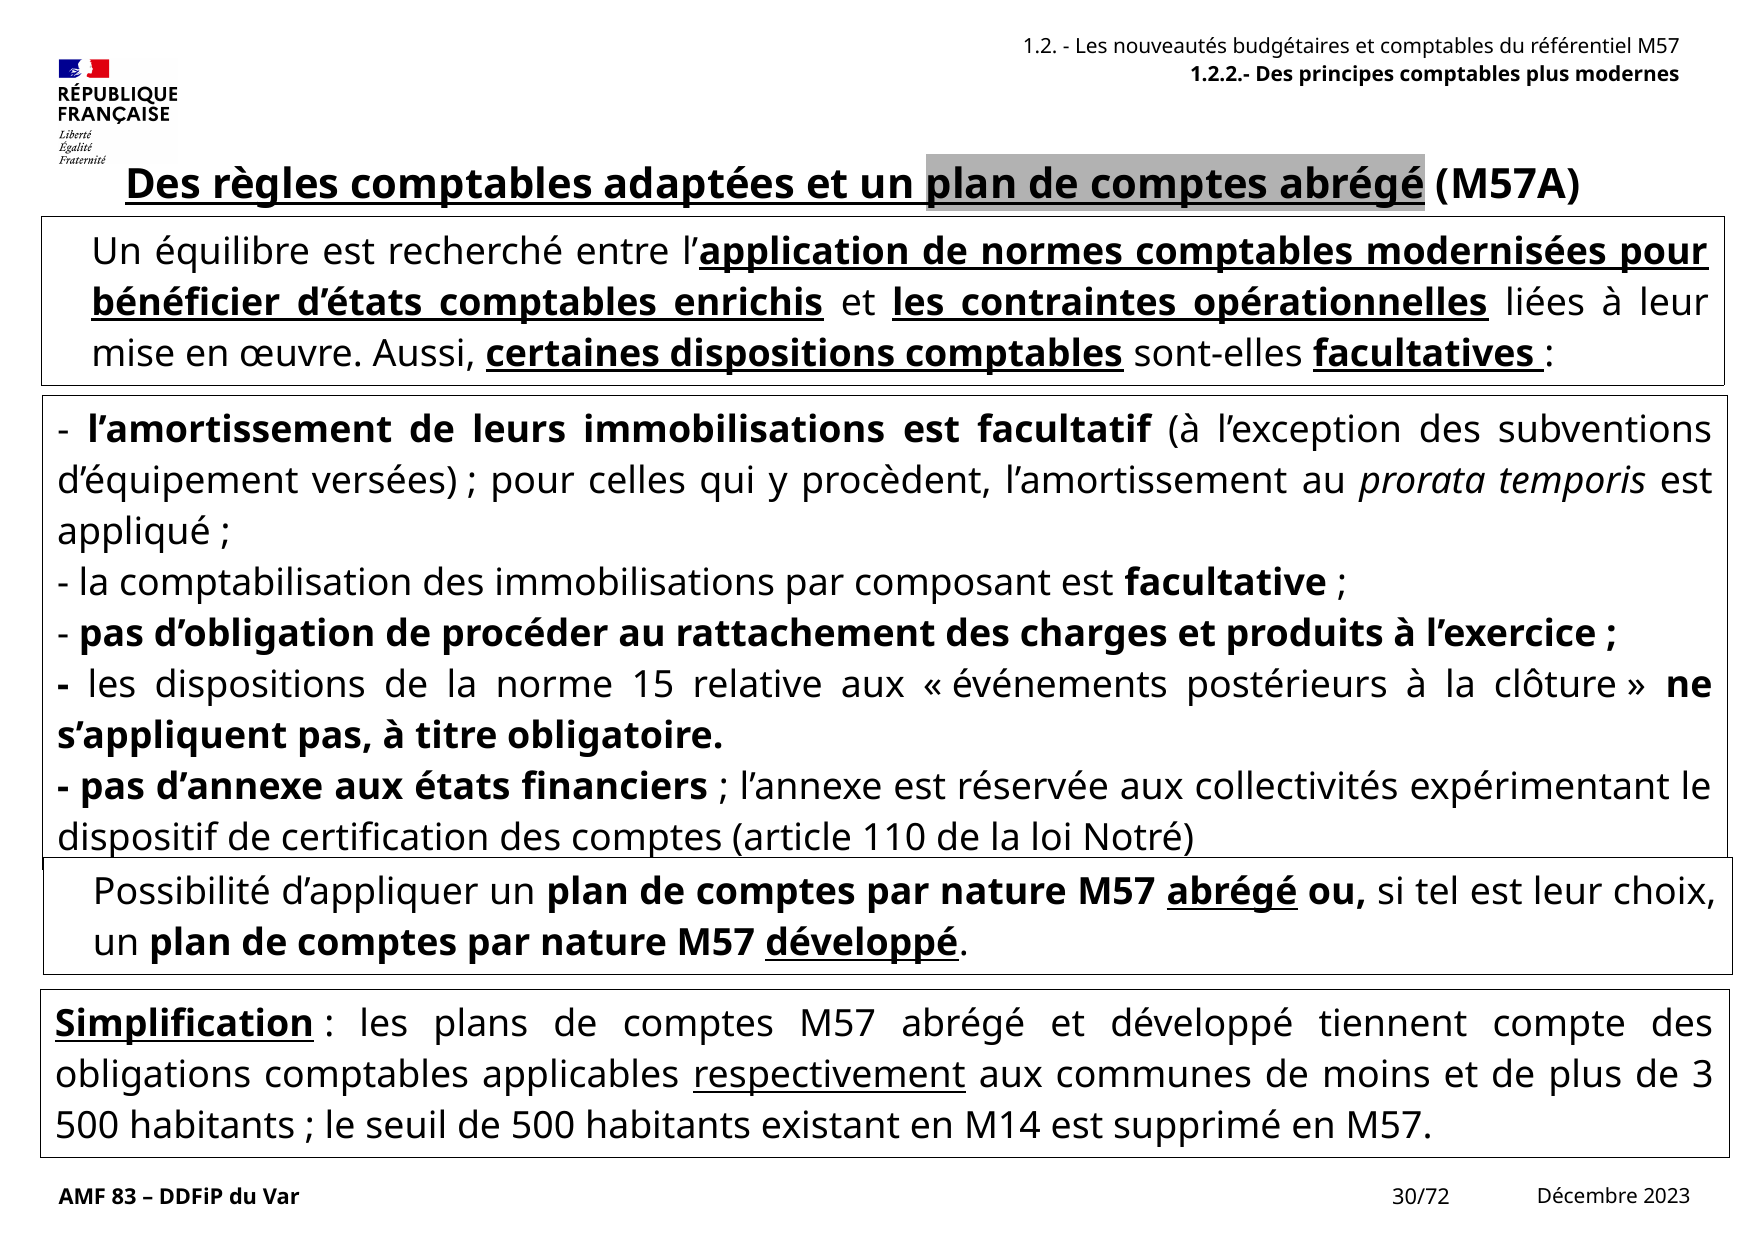

1.2. - Les nouveautés budgétaires et comptables du référentiel M57
1.2.2.- Des principes comptables plus modernes
Des règles comptables adaptées et un plan de comptes abrégé (M57A)
| Un équilibre est recherché entre l’application de normes comptables modernisées pour bénéficier d’états comptables enrichis et les contraintes opérationnelles liées à leur mise en œuvre. Aussi, certaines dispositions comptables sont-elles facultatives : |
| --- |
| - l’amortissement de leurs immobilisations est facultatif (à l’exception des subventions d’équipement versées) ; pour celles qui y procèdent, l’amortissement au prorata temporis est appliqué ; - la comptabilisation des immobilisations par composant est facultative ; - pas d’obligation de procéder au rattachement des charges et produits à l’exercice ; - les dispositions de la norme 15 relative aux « événements postérieurs à la clôture » ne s’appliquent pas, à titre obligatoire. - pas d’annexe aux états financiers ; l’annexe est réservée aux collectivités expérimentant le dispositif de certification des comptes (article 110 de la loi Notré) |
| --- |
| Possibilité d’appliquer un plan de comptes par nature M57 abrégé ou, si tel est leur choix, un plan de comptes par nature M57 développé. |
| --- |
| Simplification : les plans de comptes M57 abrégé et développé tiennent compte des obligations comptables applicables respectivement aux communes de moins et de plus de 3 500 habitants ; le seuil de 500 habitants existant en M14 est supprimé en M57. |
| --- |